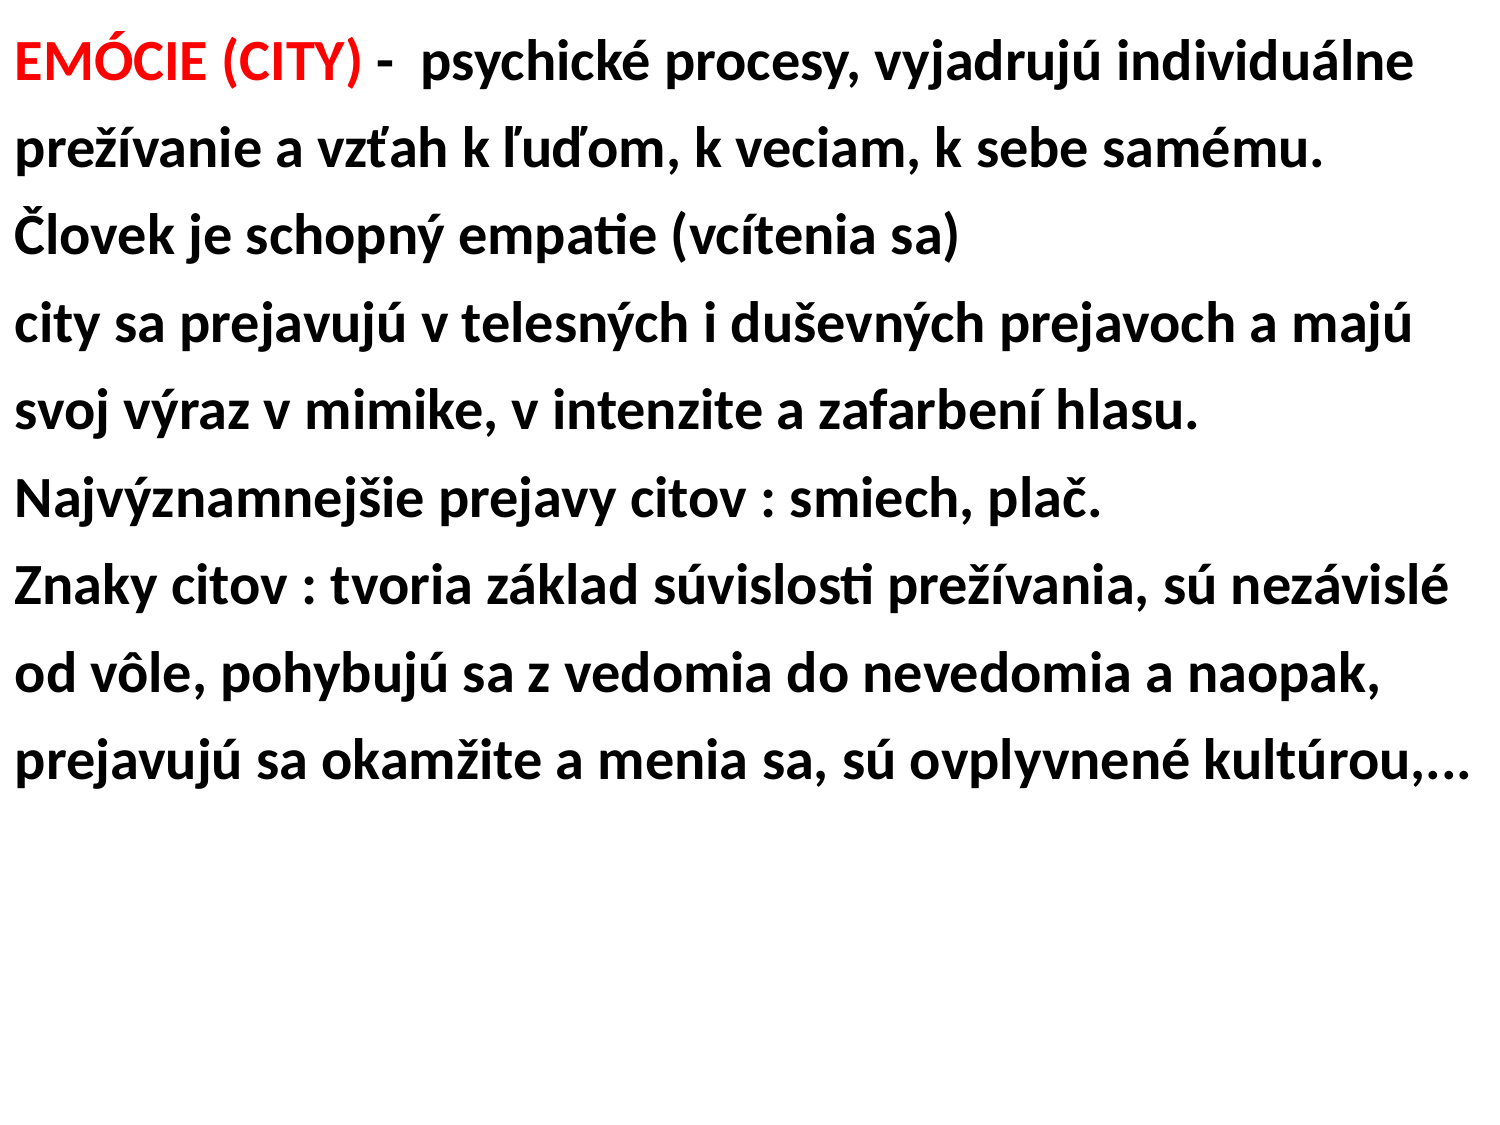

EMÓCIE (CITY) - psychické procesy, vyjadrujú individuálne prežívanie a vzťah k ľuďom, k veciam, k sebe samému. Človek je schopný empatie (vcítenia sa)
city sa prejavujú v telesných i duševných prejavoch a majú svoj výraz v mimike, v intenzite a zafarbení hlasu.
Najvýznamnejšie prejavy citov : smiech, plač.
Znaky citov : tvoria základ súvislosti prežívania, sú nezávislé od vôle, pohybujú sa z vedomia do nevedomia a naopak, prejavujú sa okamžite a menia sa, sú ovplyvnené kultúrou,...